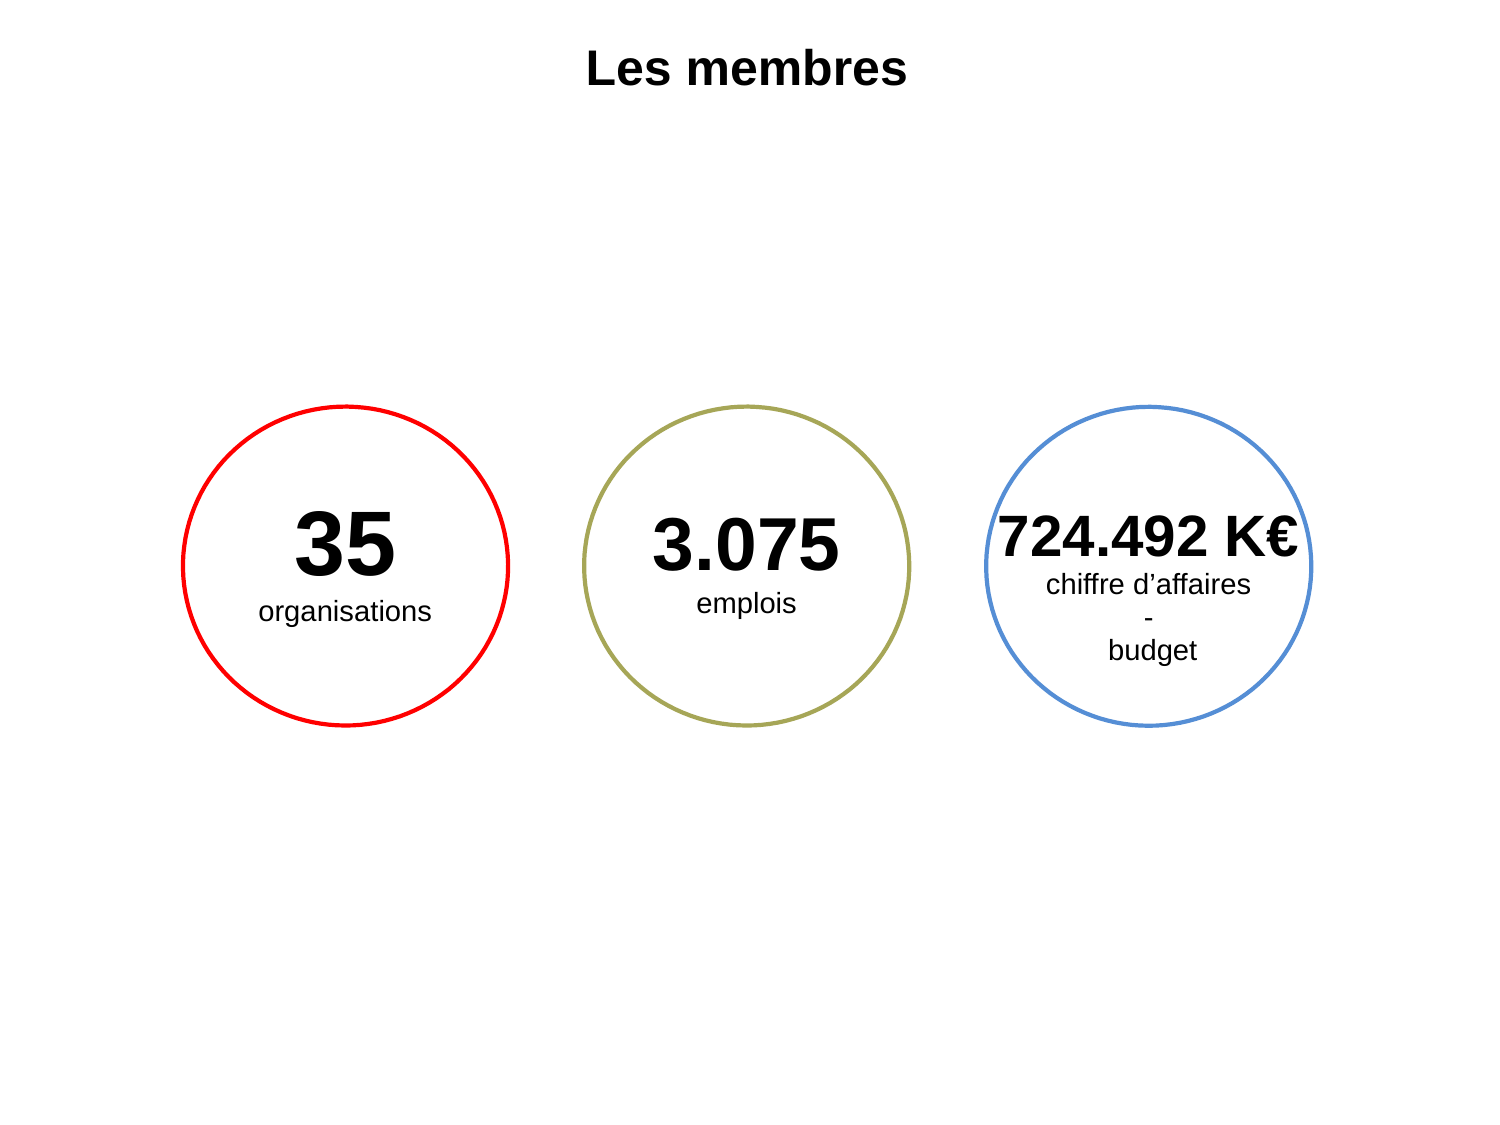

Les membres
35
organisations
3.075
emplois
724.492 K€
chiffre d’affaires
-
 budget